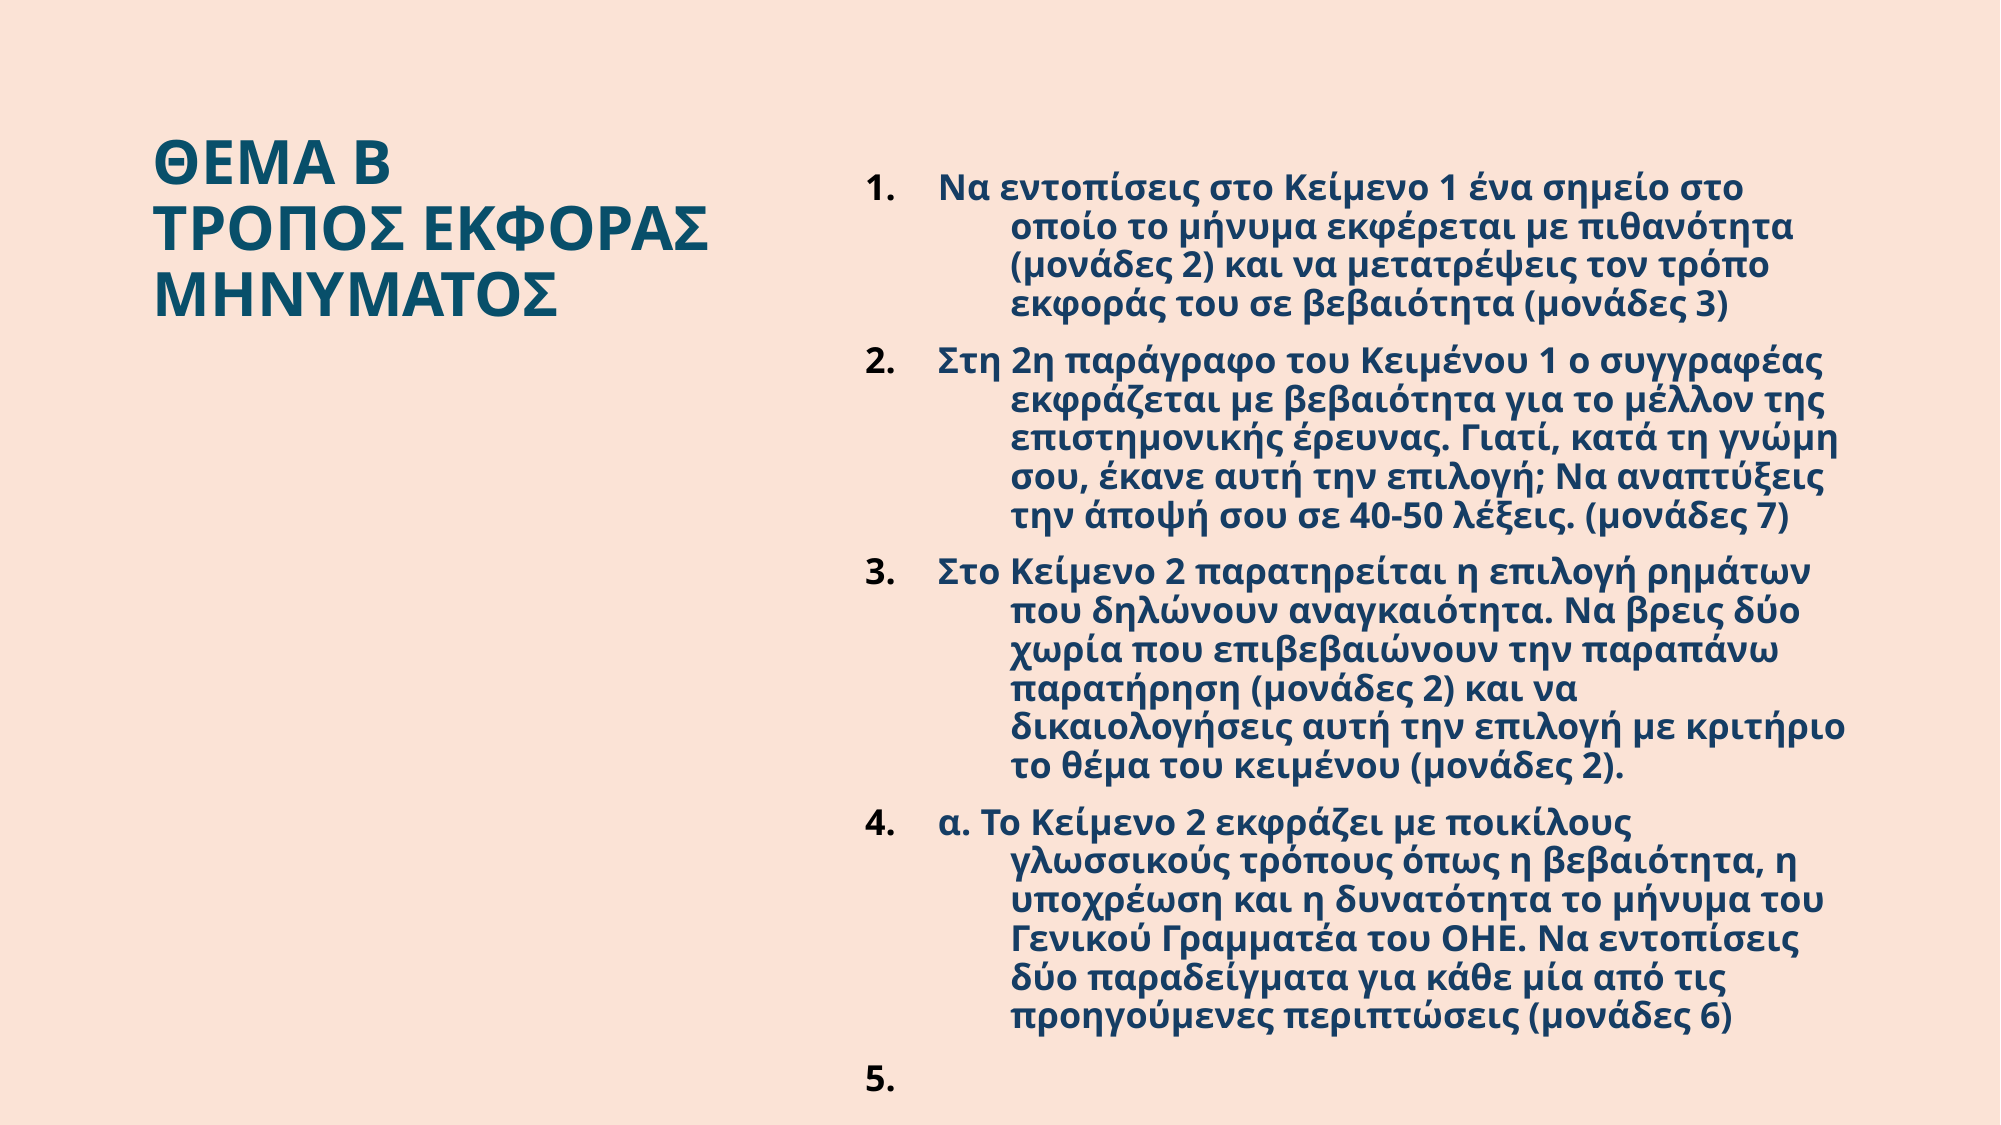

# ΘΕΜΑ Β​ ΤΡΟΠΟΣ ΕΚΦΟΡΑΣ  ΜΗΝΥΜΑΤΟΣ
Να εντοπίσεις στο Κείμενο 1 ένα σημείο στο οποίο το μήνυμα εκφέρεται με πιθανότητα (μονάδες 2) και να μετατρέψεις τον τρόπο εκφοράς του σε βεβαιότητα (μονάδες 3)
Στη 2η παράγραφο του Κειμένου 1 ο συγγραφέας εκφράζεται με βεβαιότητα για το μέλλον της επιστημονικής έρευνας. Γιατί, κατά τη γνώμη σου, έκανε αυτή την επιλογή; Να αναπτύξεις την άποψή σου σε 40-50 λέξεις. (μονάδες 7)
Στο Κείμενο 2 παρατηρείται η επιλογή ρημάτων που δηλώνουν αναγκαιότητα. Να βρεις δύο χωρία που επιβεβαιώνουν την παραπάνω παρατήρηση (μονάδες 2) και να δικαιολογήσεις αυτή την επιλογή με κριτήριο το θέμα του κειμένου (μονάδες 2).
α. Το Κείμενο 2 εκφράζει με ποικίλους γλωσσικούς τρόπους όπως η βεβαιότητα, η υποχρέωση και η δυνατότητα το μήνυμα του Γενικού Γραμματέα του ΟΗΕ. Να εντοπίσεις δύο παραδείγματα για κάθε μία από τις προηγούμενες περιπτώσεις (μονάδες 6)